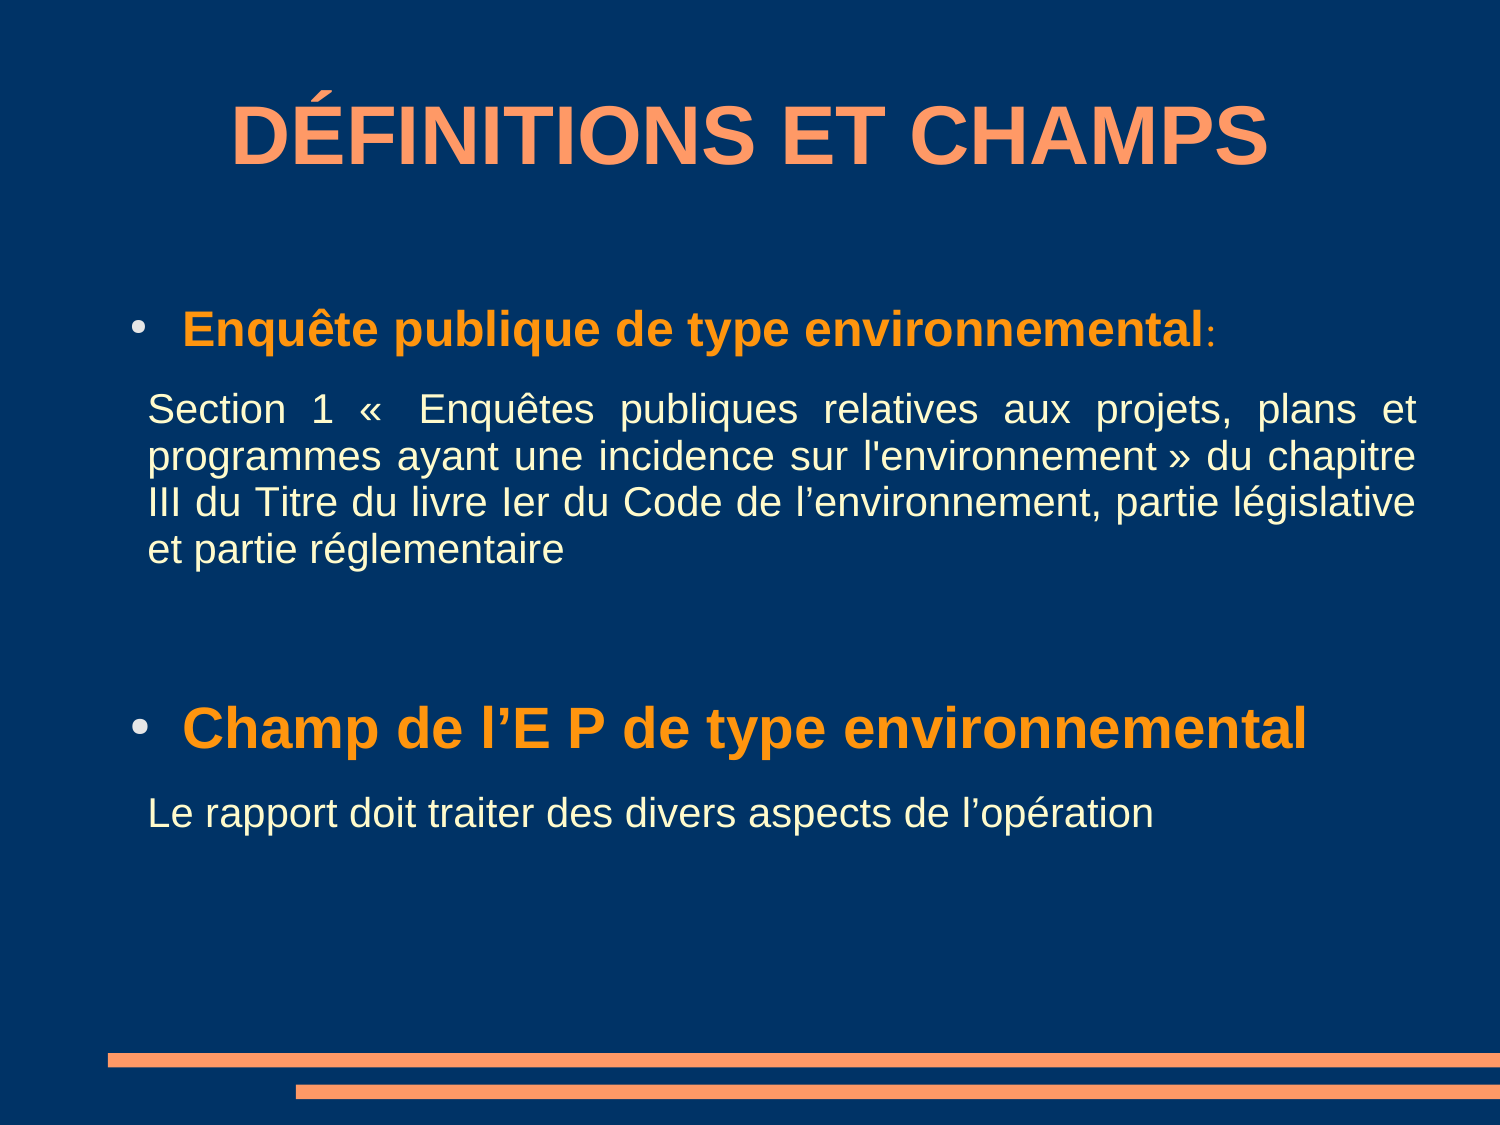

# DÉFINITIONS ET CHAMPS
Enquête publique de type environnemental:
Section 1 «  Enquêtes publiques relatives aux projets, plans et programmes ayant une incidence sur l'environnement » du chapitre III du Titre du livre Ier du Code de l’environnement, partie législative et partie réglementaire
Champ de l’E P de type environnemental
Le rapport doit traiter des divers aspects de l’opération